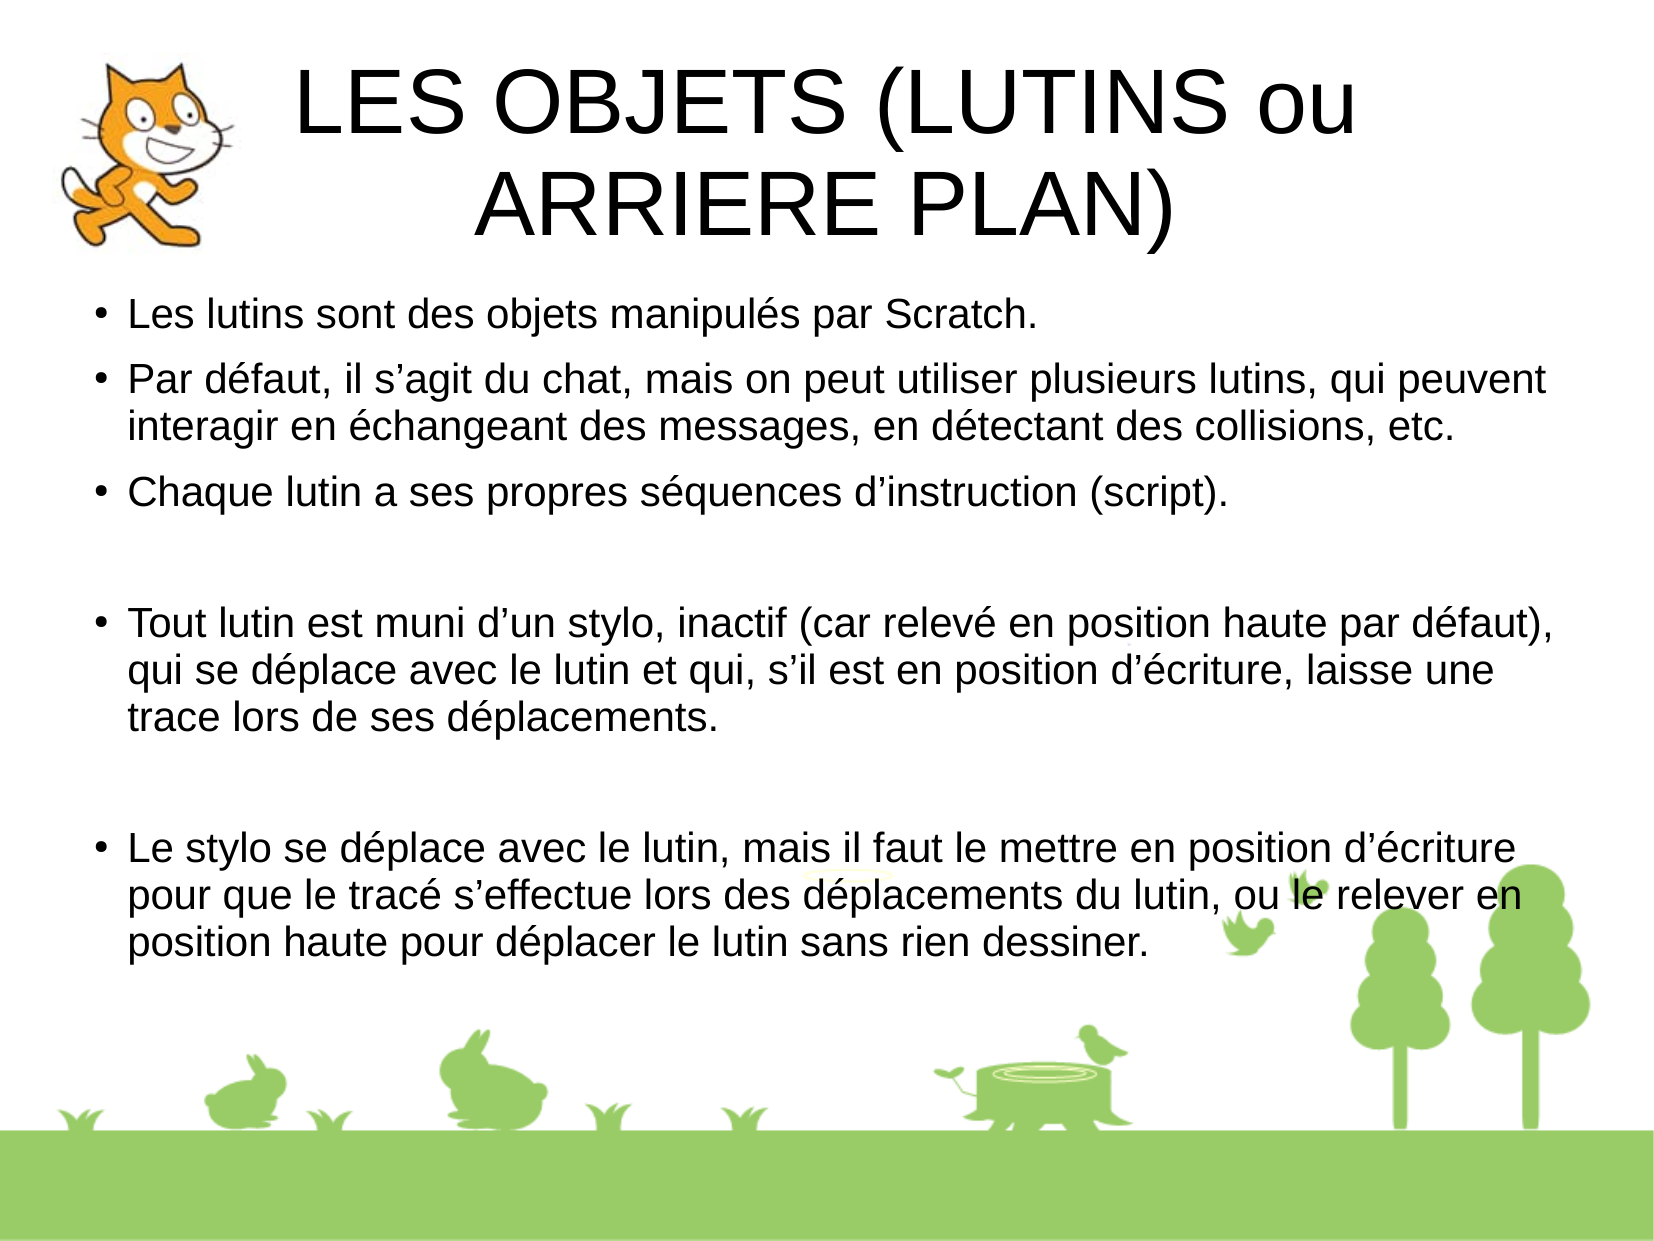

# LES OBJETS (LUTINS ou ARRIERE PLAN)
Les lutins sont des objets manipulés par Scratch.
Par défaut, il s’agit du chat, mais on peut utiliser plusieurs lutins, qui peuvent interagir en échangeant des messages, en détectant des collisions, etc.
Chaque lutin a ses propres séquences d’instruction (script).
Tout lutin est muni d’un stylo, inactif (car relevé en position haute par défaut), qui se déplace avec le lutin et qui, s’il est en position d’écriture, laisse une trace lors de ses déplacements.
Le stylo se déplace avec le lutin, mais il faut le mettre en position d’écriture pour que le tracé s’effectue lors des déplacements du lutin, ou le relever en position haute pour déplacer le lutin sans rien dessiner.